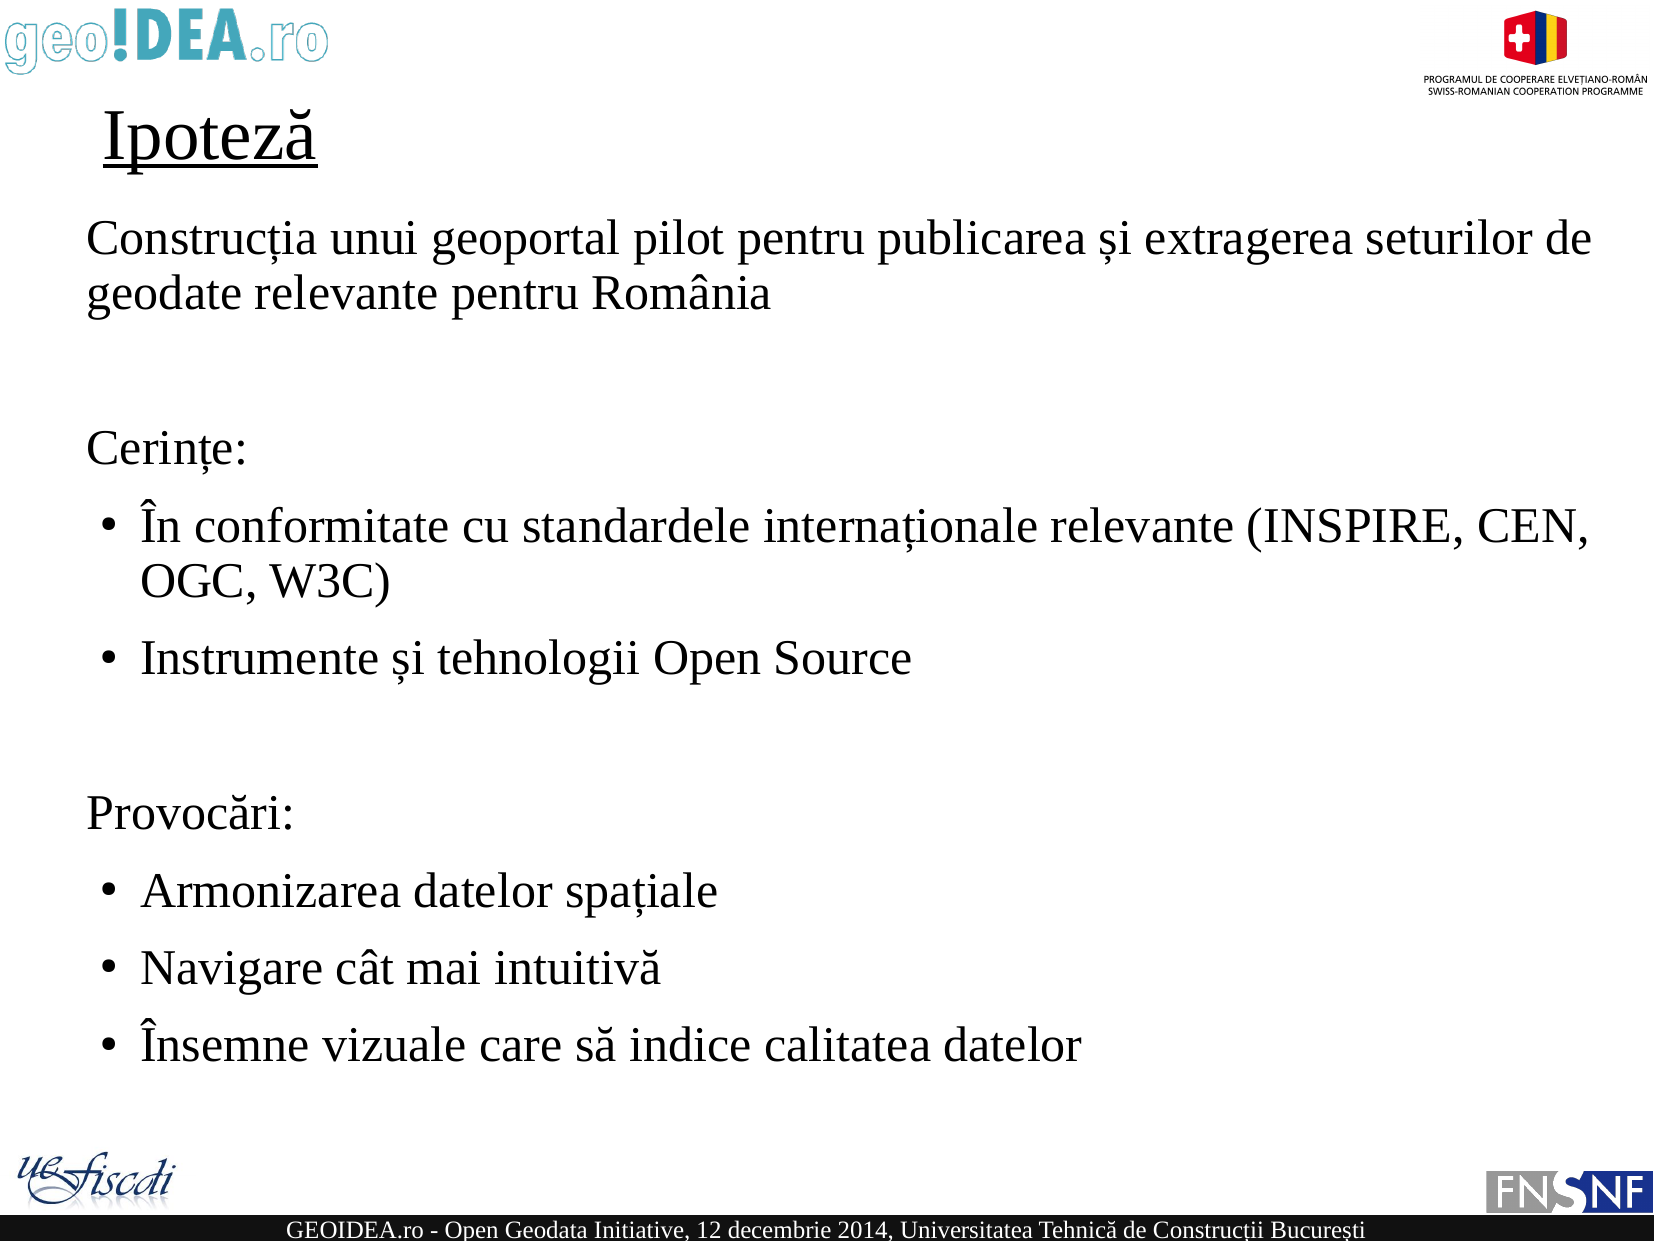

# Ipoteză
Construcția unui geoportal pilot pentru publicarea și extragerea seturilor de geodate relevante pentru România
Cerințe:
În conformitate cu standardele internaționale relevante (INSPIRE, CEN, OGC, W3C)
Instrumente și tehnologii Open Source
Provocări:
Armonizarea datelor spațiale
Navigare cât mai intuitivă
Însemne vizuale care să indice calitatea datelor